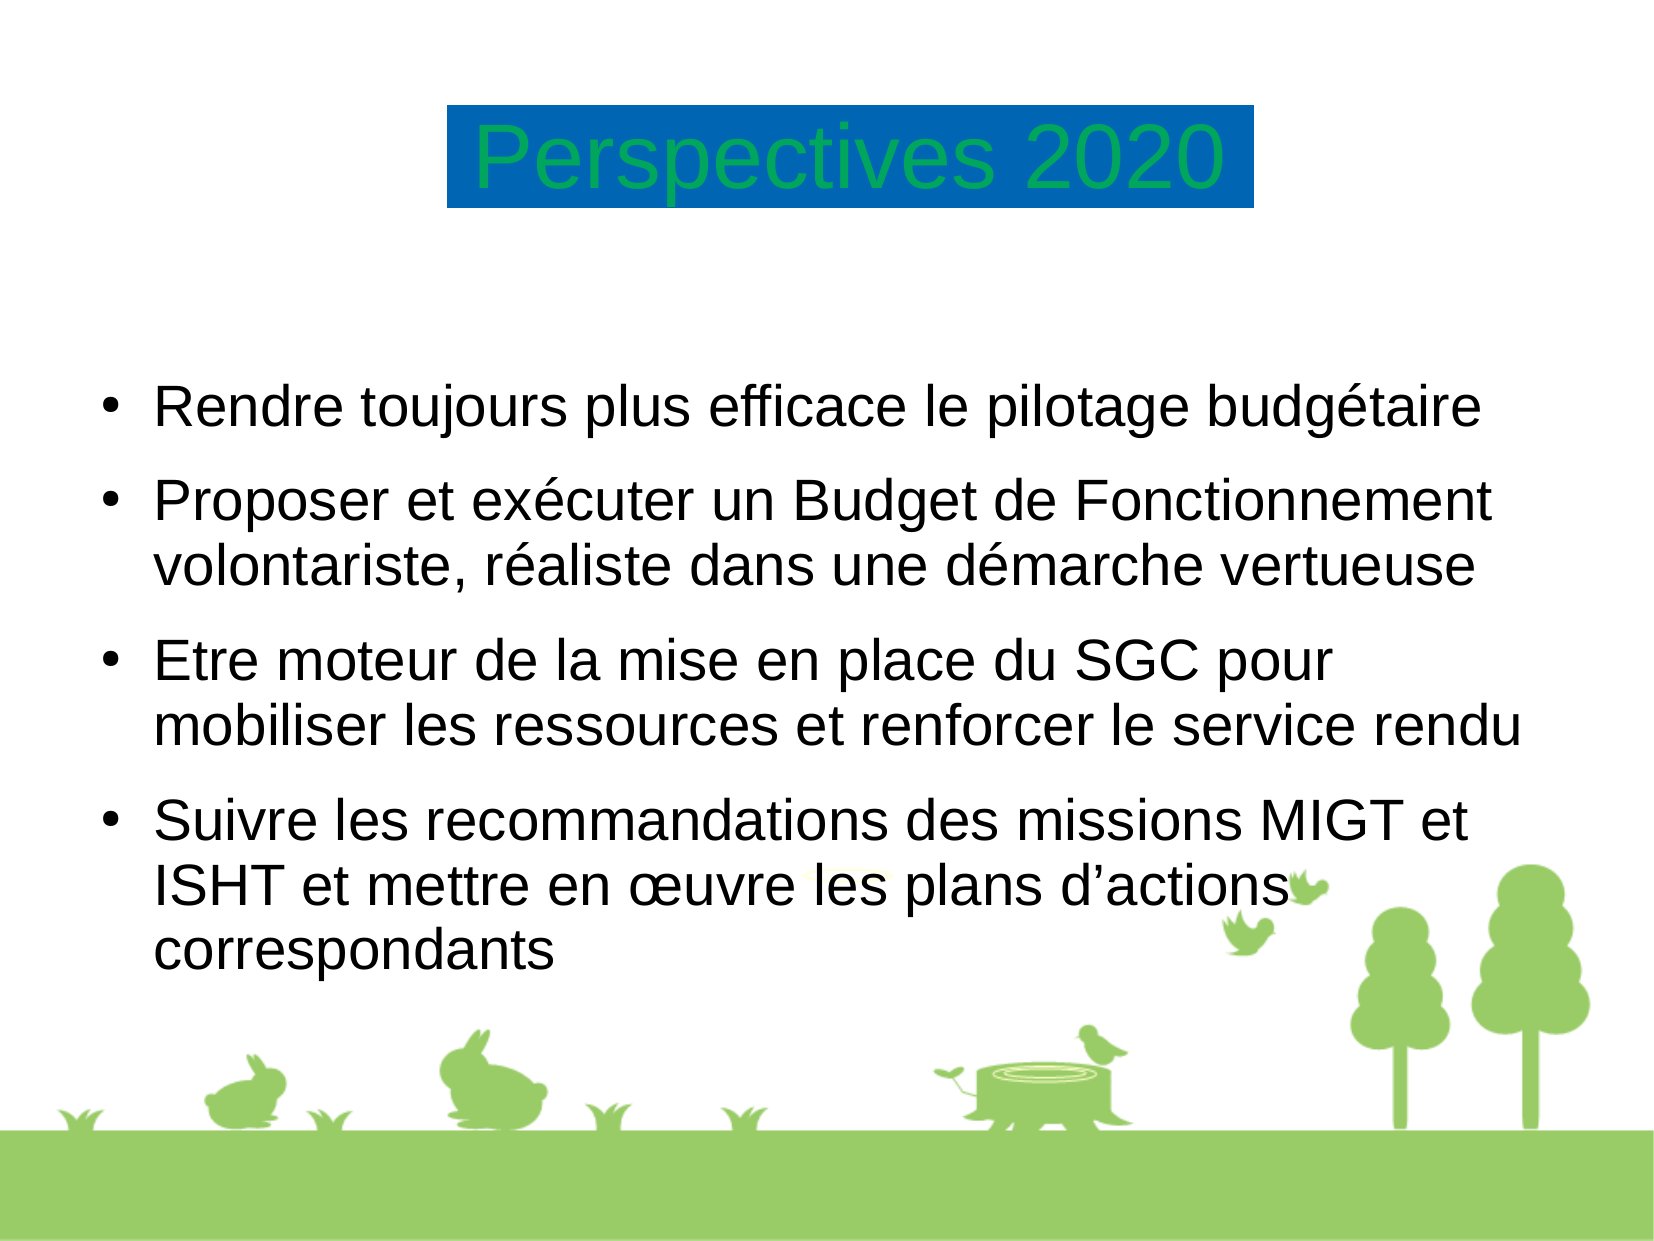

# Perspectives 2020
Rendre toujours plus efficace le pilotage budgétaire
Proposer et exécuter un Budget de Fonctionnement volontariste, réaliste dans une démarche vertueuse
Etre moteur de la mise en place du SGC pour mobiliser les ressources et renforcer le service rendu
Suivre les recommandations des missions MIGT et ISHT et mettre en œuvre les plans d’actions correspondants